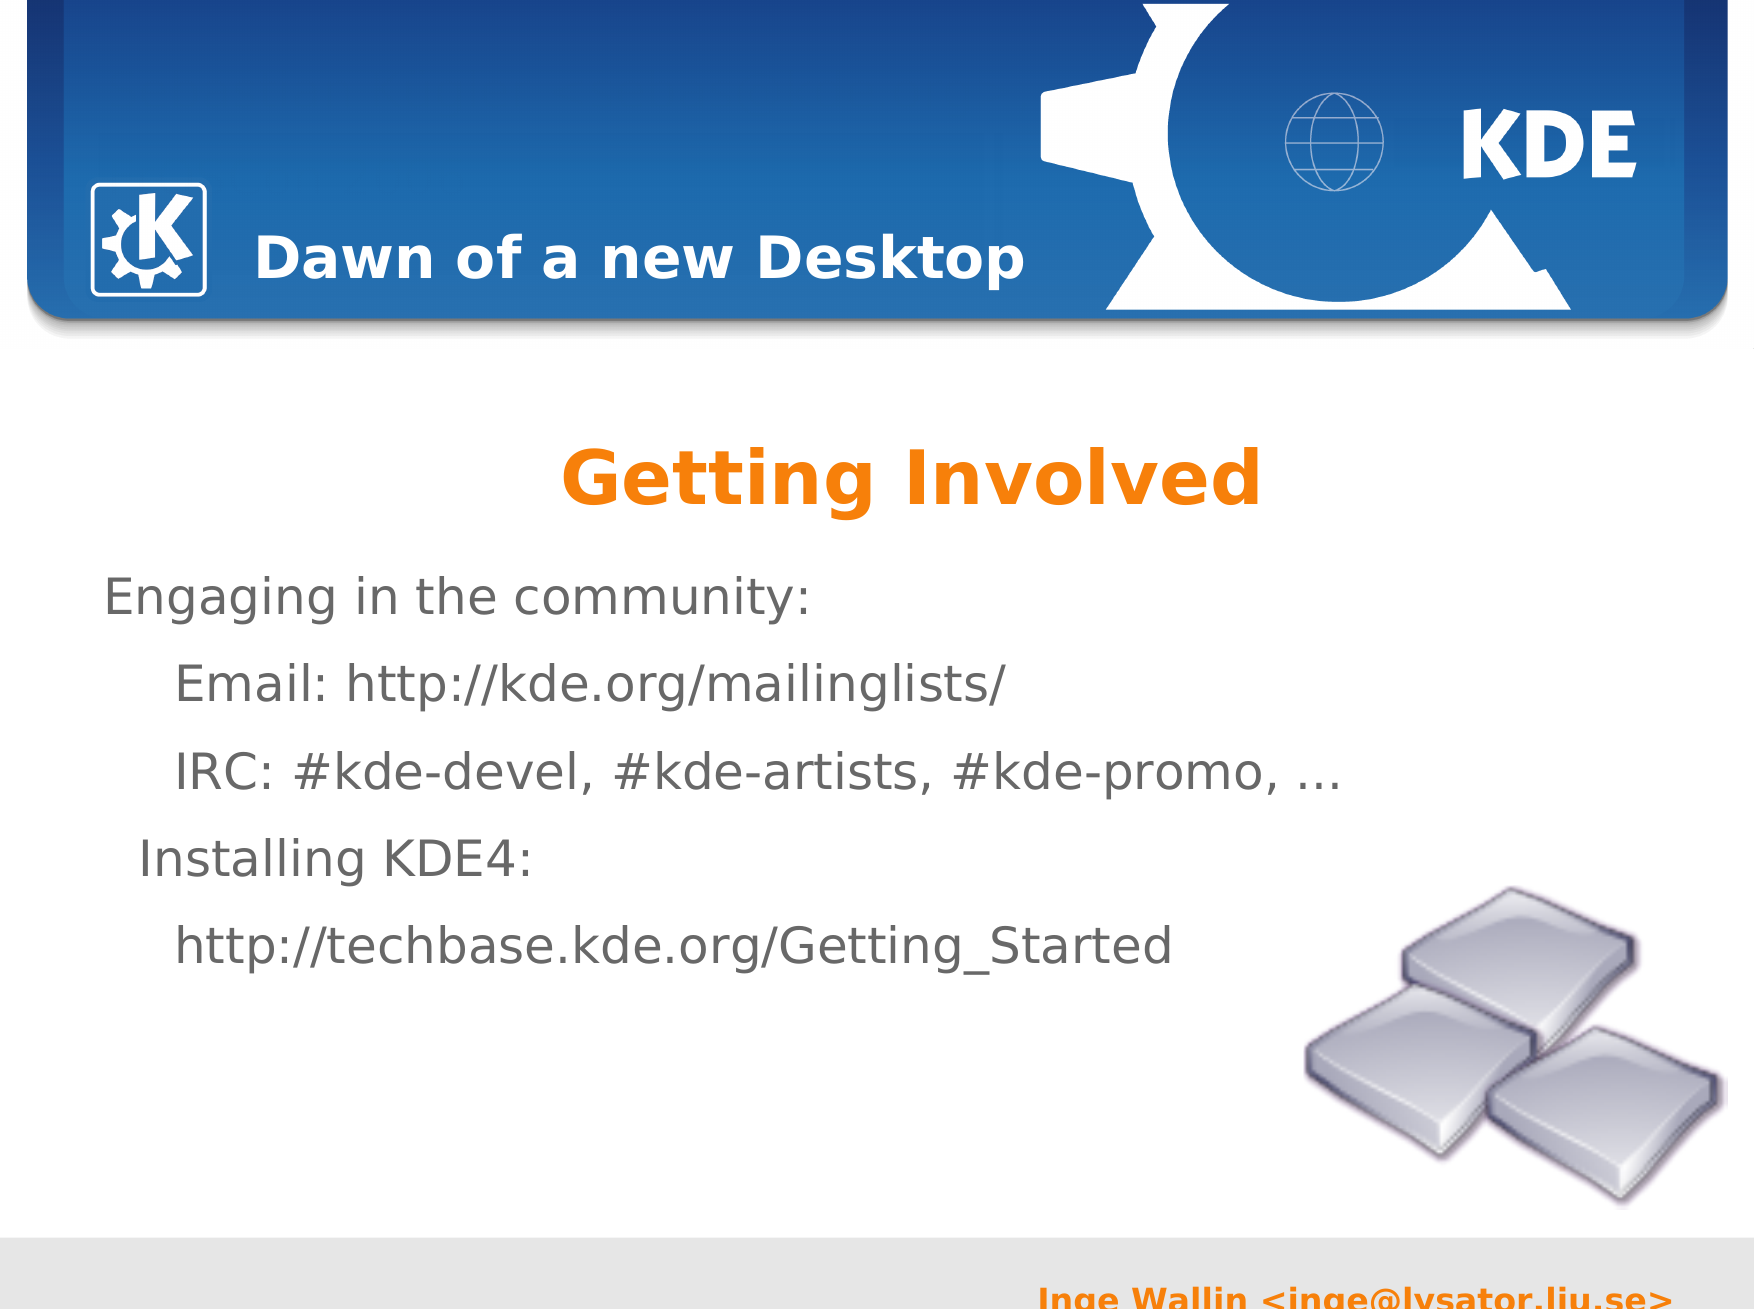

Dawn of a new Desktop
Getting Involved
Engaging in the community:
Email: http://kde.org/mailinglists/
IRC: #kde-devel, #kde-artists, #kde-promo, ...
Installing KDE4:
http://techbase.kde.org/Getting_Started